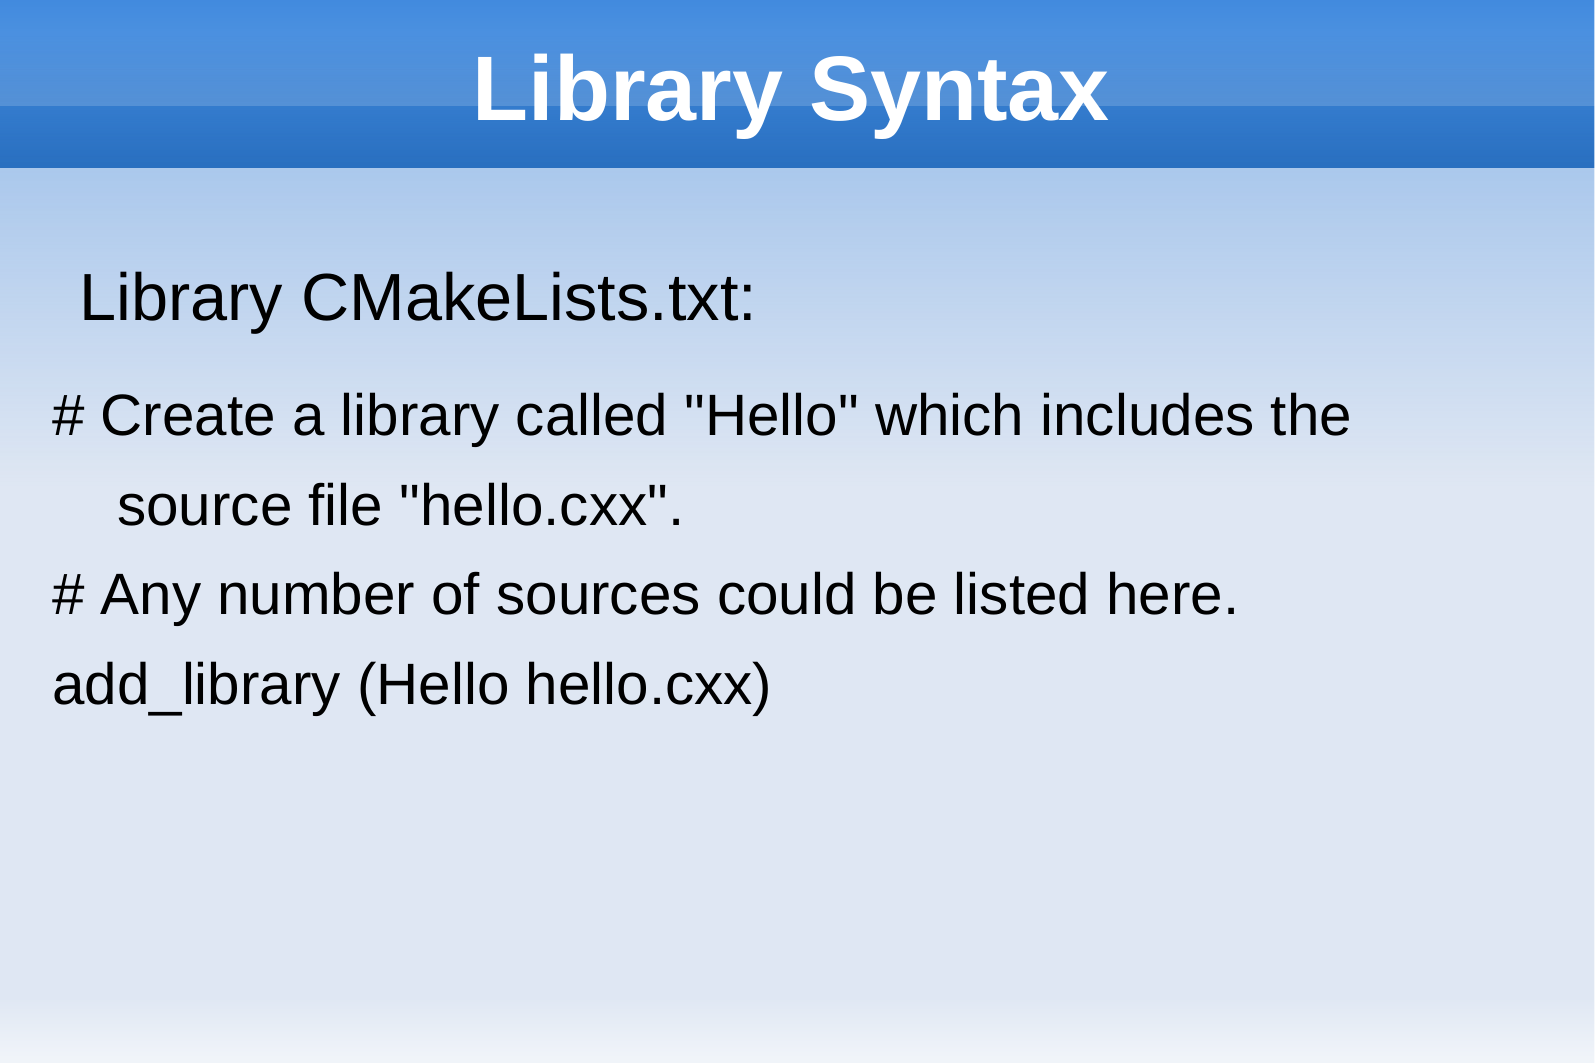

# Library Syntax
Library CMakeLists.txt:
# Create a library called "Hello" which includes the
 source file "hello.cxx".
# Any number of sources could be listed here.
add_library (Hello hello.cxx)